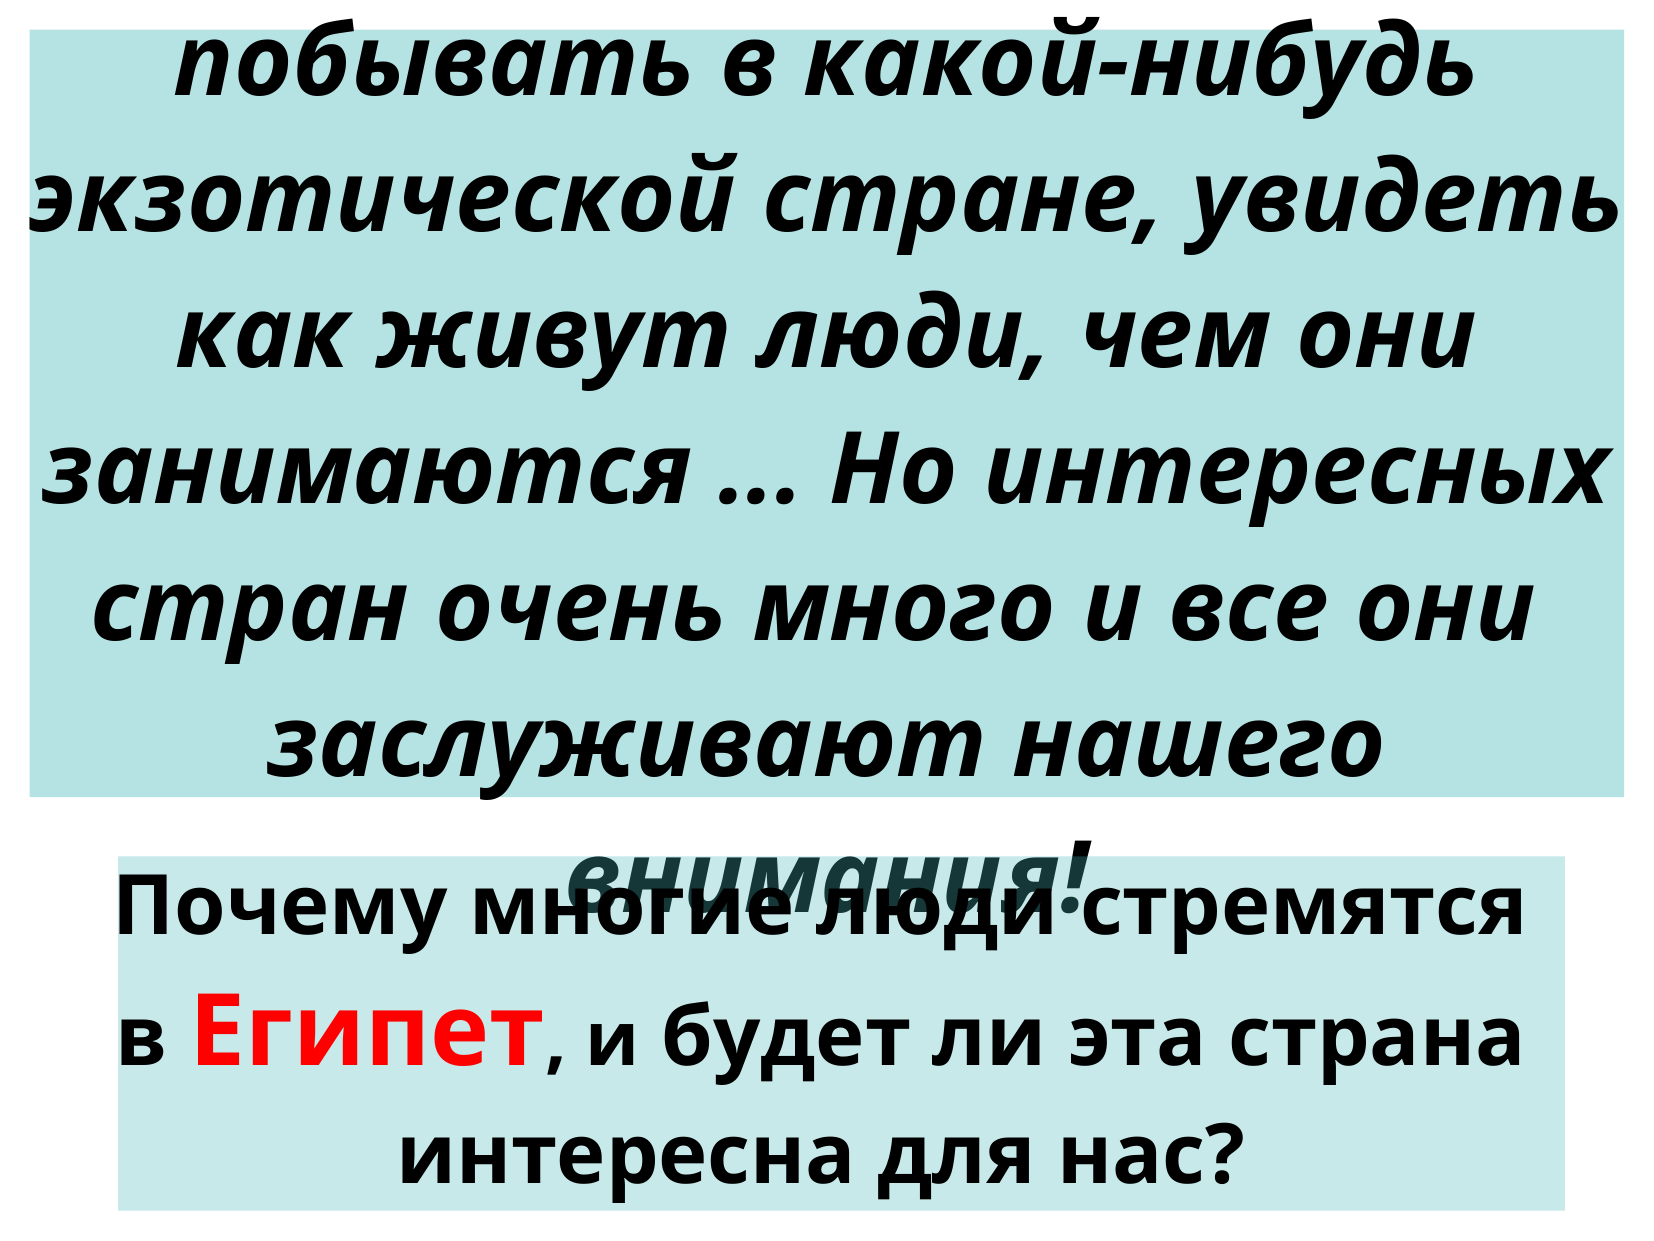

# У каждого есть мечта побывать в какой-нибудь экзотической стране, увидеть как живут люди, чем они занимаются ... Но интересных стран очень много и все они заслуживают нашего внимания!
Почему многие люди стремятся в Египет, и будет ли эта страна интересна для нас?